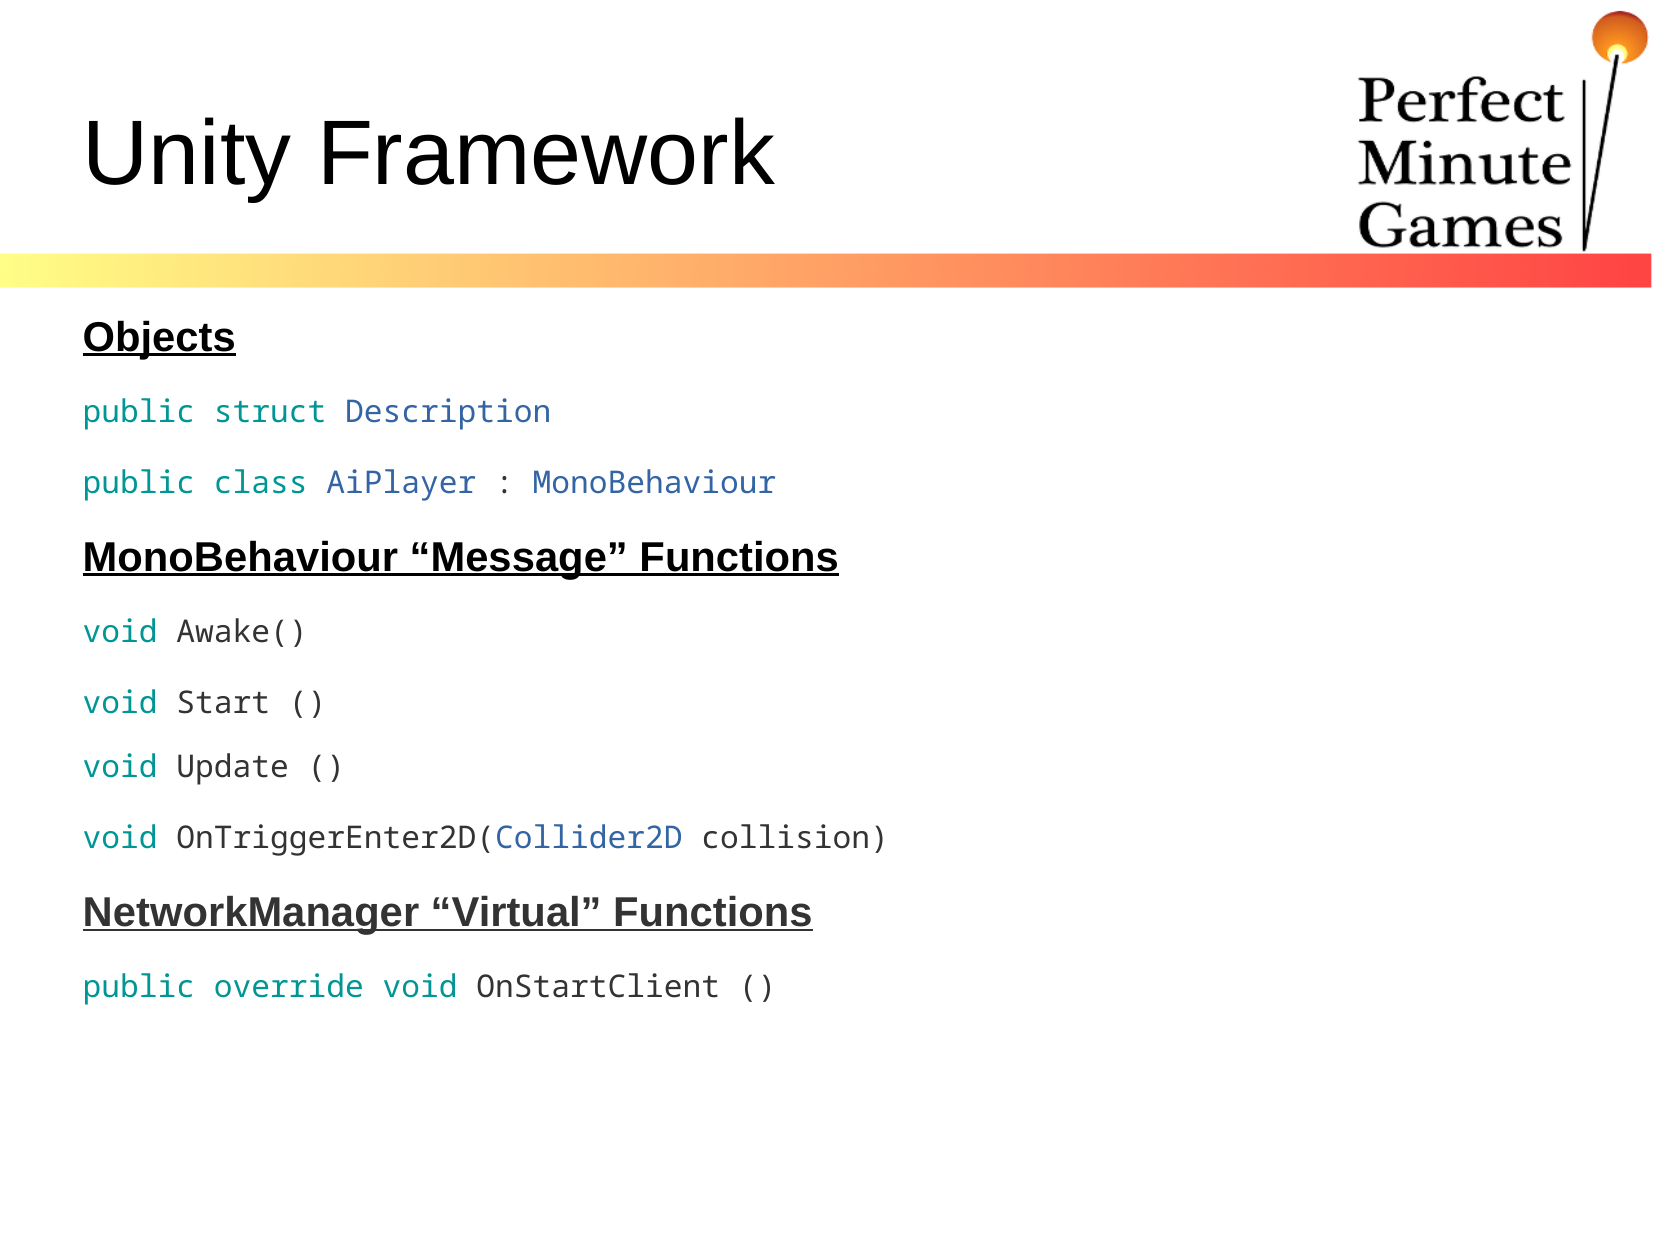

# Unity Framework
Objects
public struct Description
public class AiPlayer : MonoBehaviour
MonoBehaviour “Message” Functions
void Awake()
void Start ()
void Update ()
void OnTriggerEnter2D(Collider2D collision)
NetworkManager “Virtual” Functions
public override void OnStartClient ()